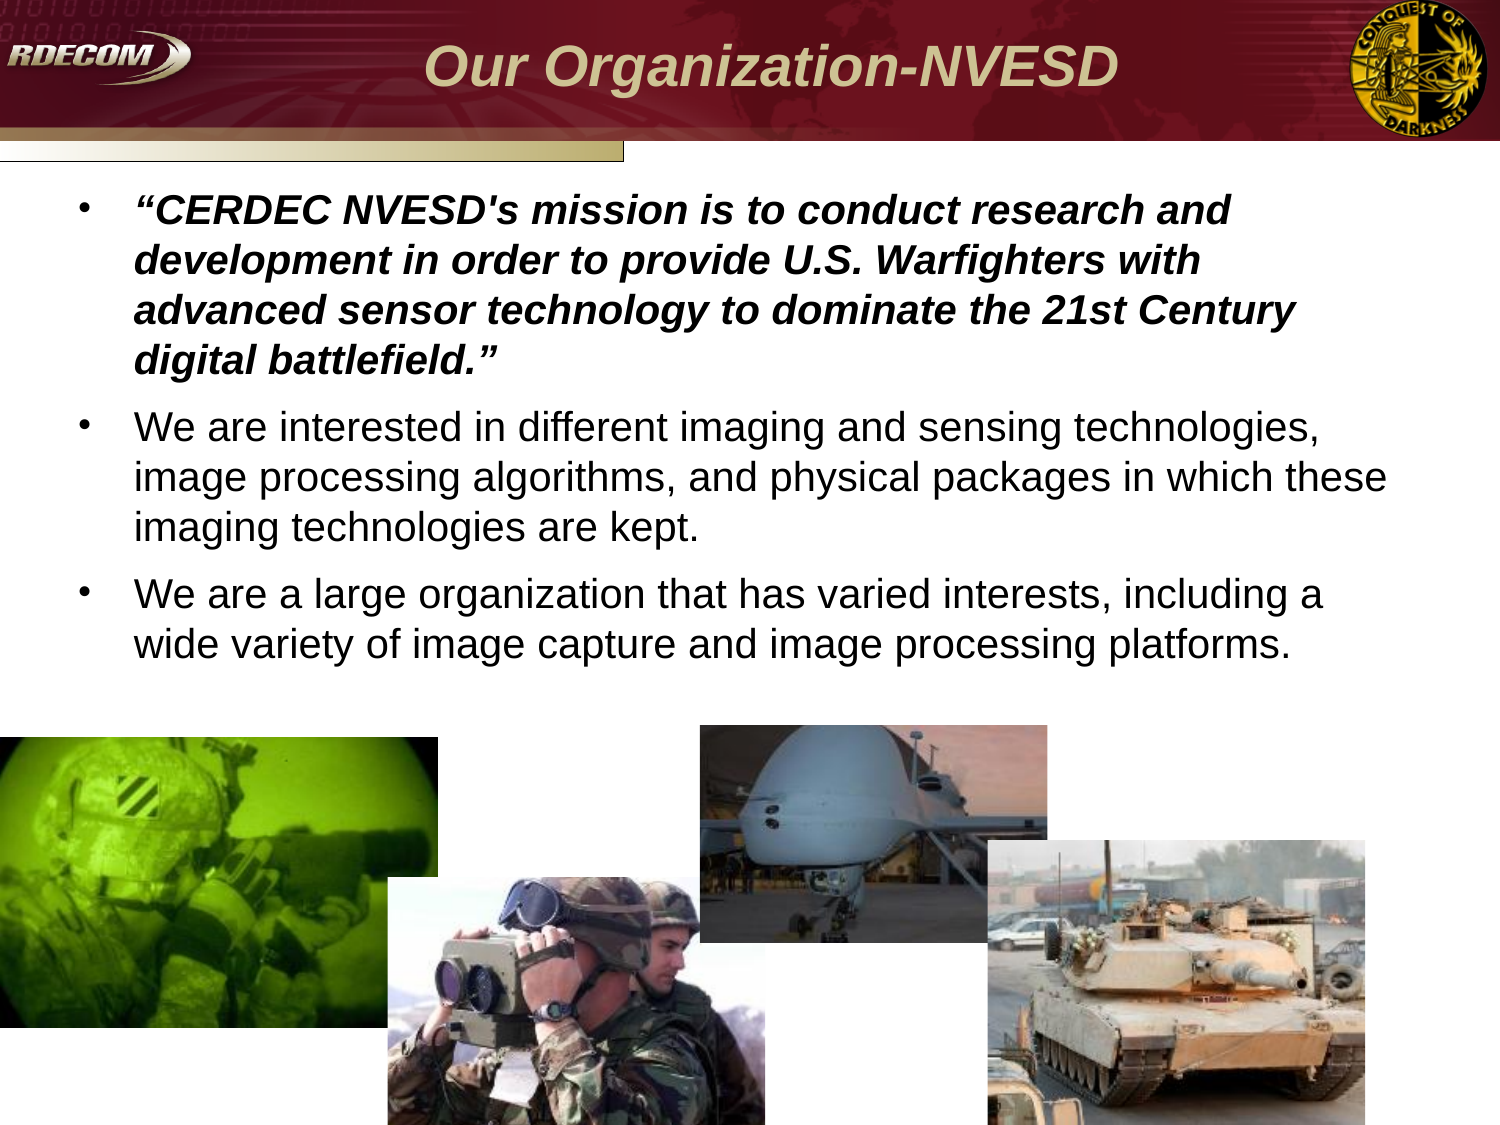

# Our Organization-NVESD
“CERDEC NVESD's mission is to conduct research and development in order to provide U.S. Warfighters with advanced sensor technology to dominate the 21st Century digital battlefield.”
We are interested in different imaging and sensing technologies, image processing algorithms, and physical packages in which these imaging technologies are kept.
We are a large organization that has varied interests, including a wide variety of image capture and image processing platforms.